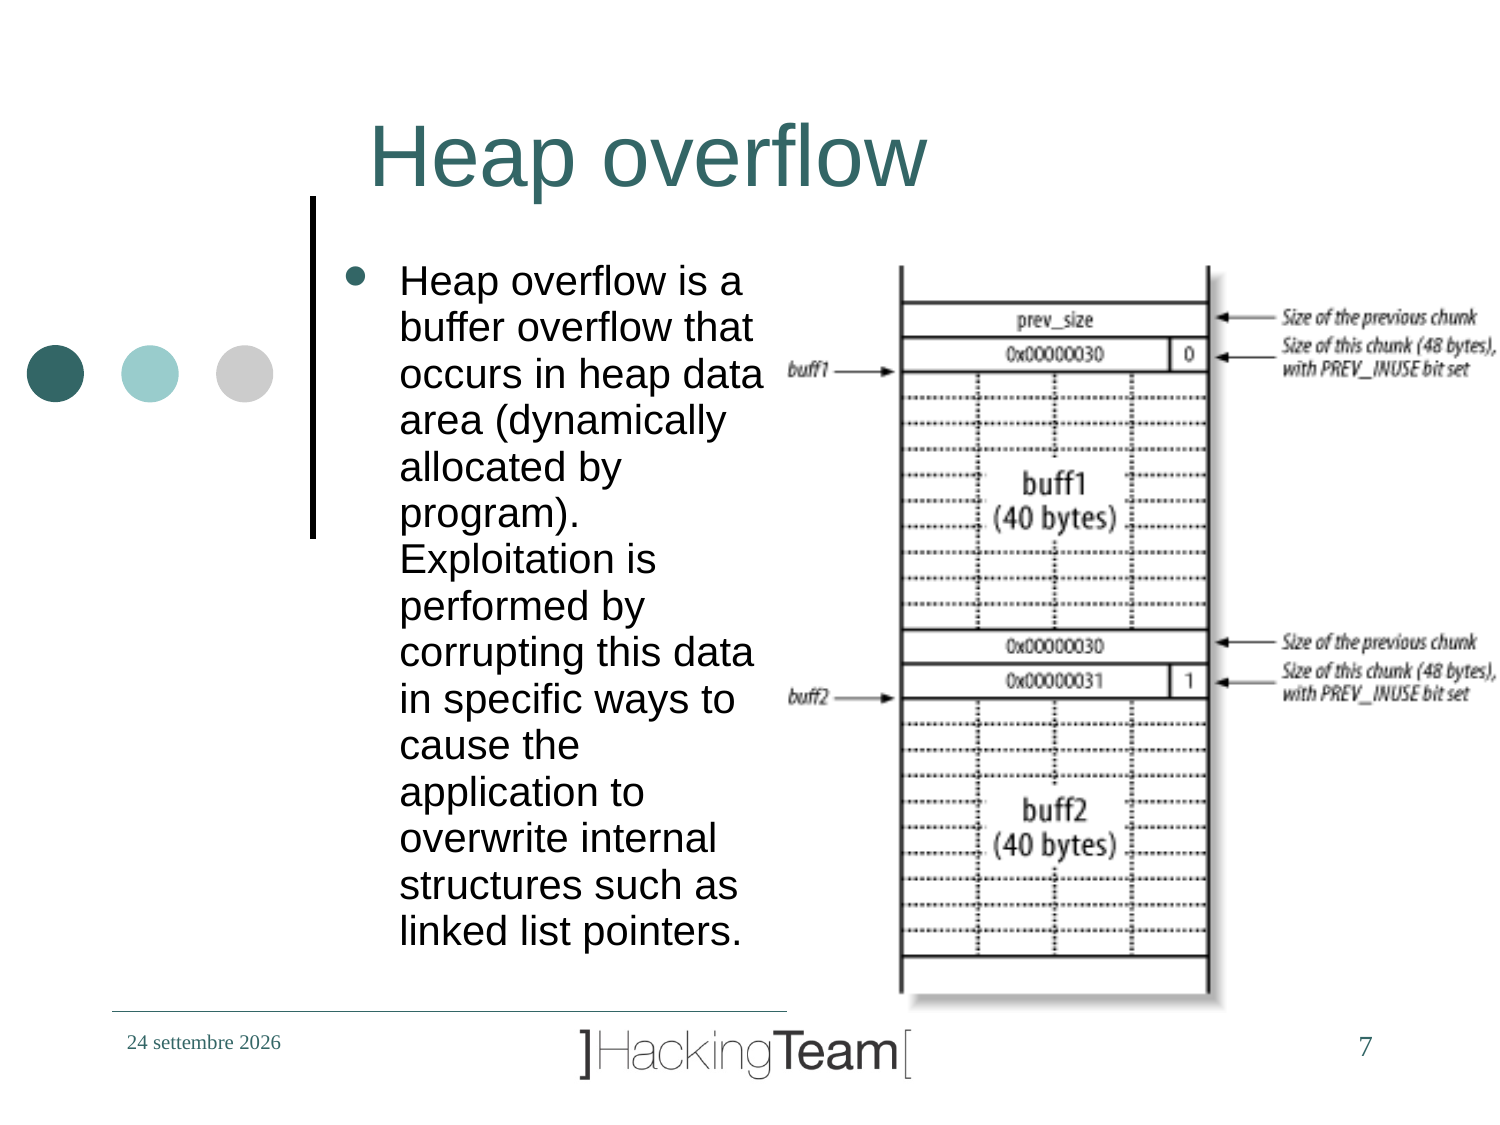

# Heap overflow
Heap overflow is a buffer overflow that occurs in heap data area (dynamically allocated by program). Exploitation is performed by corrupting this data in specific ways to cause the application to overwrite internal structures such as linked list pointers.
7